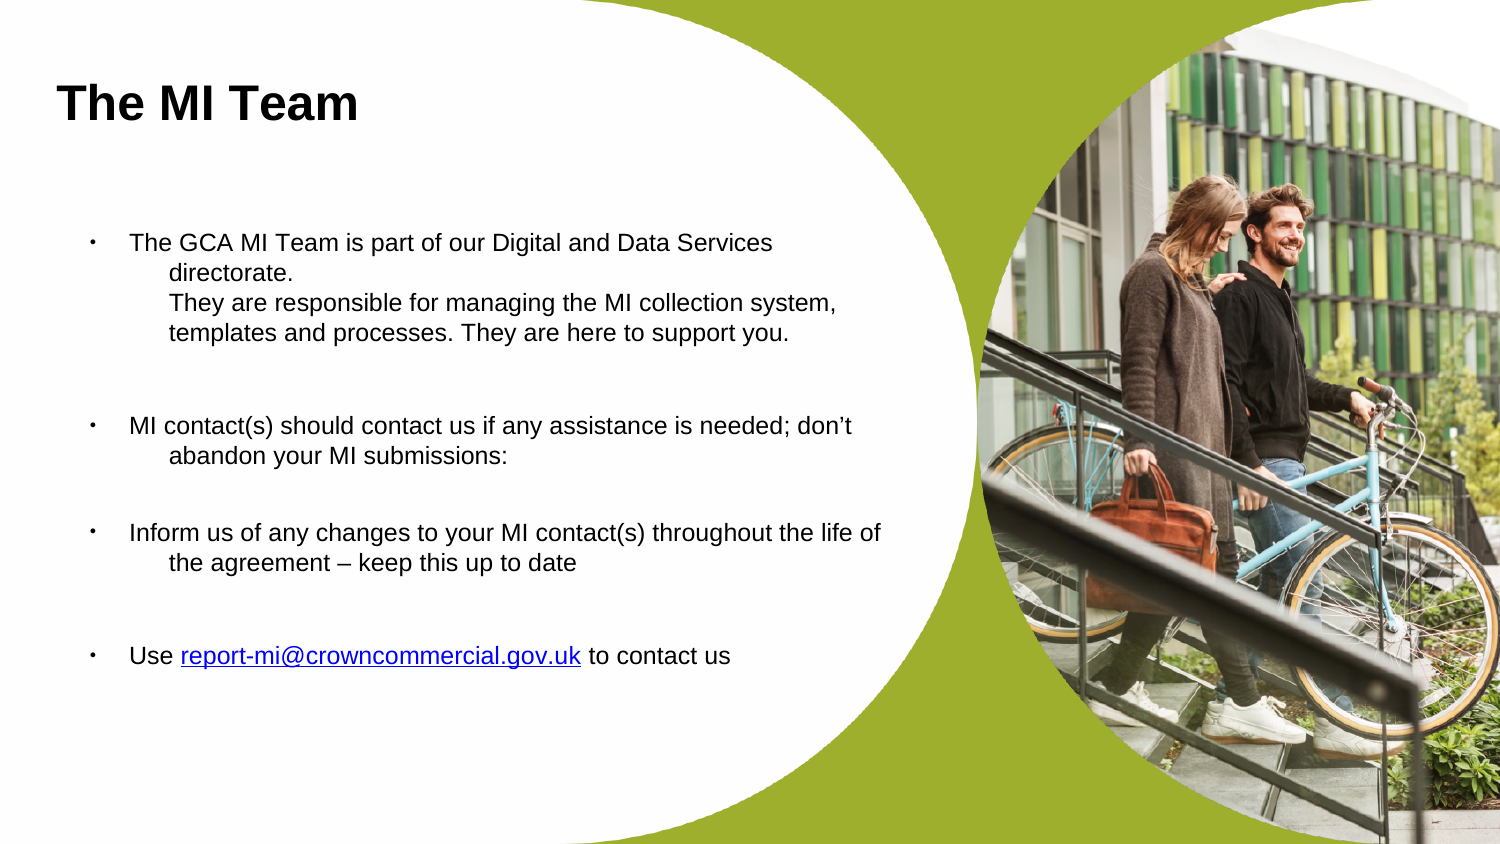

The MI Team
# The GCA MI Team is part of our Digital and Data Services directorate. They are responsible for managing the MI collection system, templates and processes. They are here to support you.
MI contact(s) should contact us if any assistance is needed; don’t abandon your MI submissions:
Inform us of any changes to your MI contact(s) throughout the life of the agreement – keep this up to date
Use report-mi@crowncommercial.gov.uk to contact us